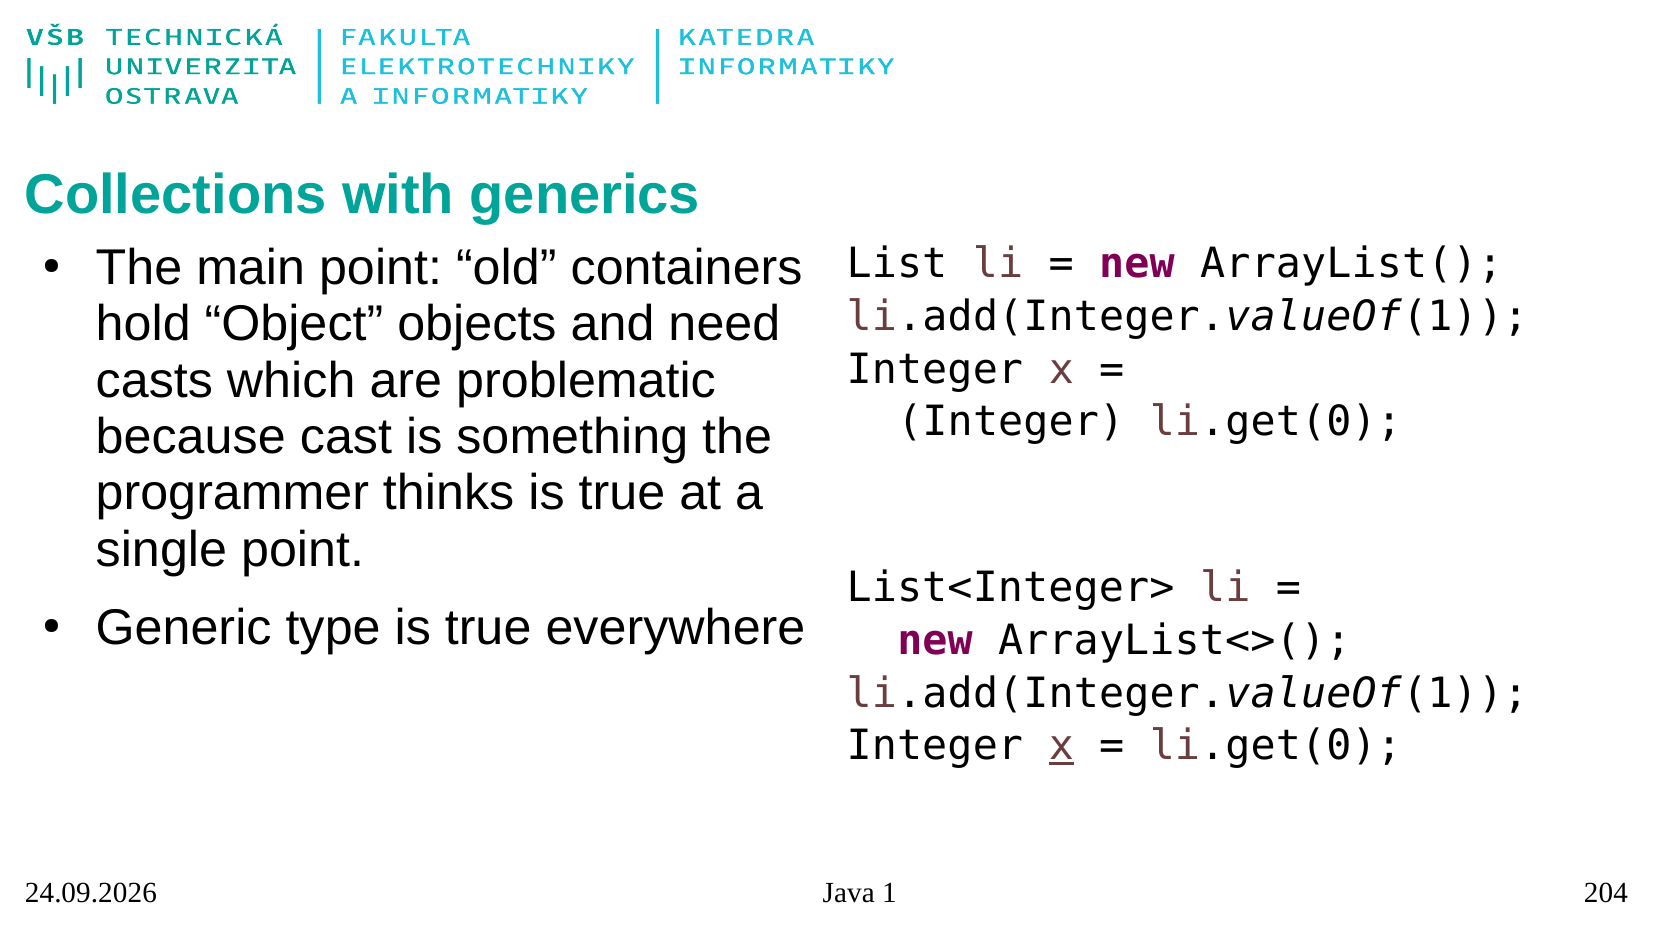

# Collections with generics
The main point: “old” containers hold “Object” objects and need casts which are problematic because cast is something the programmer thinks is true at a single point.
Generic type is true everywhere
List li = new ArrayList();
li.add(Integer.valueOf(1));
Integer x =
 (Integer) li.get(0);
List<Integer> li =
 new ArrayList<>();
li.add(Integer.valueOf(1));
Integer x = li.get(0);
Java 1
204